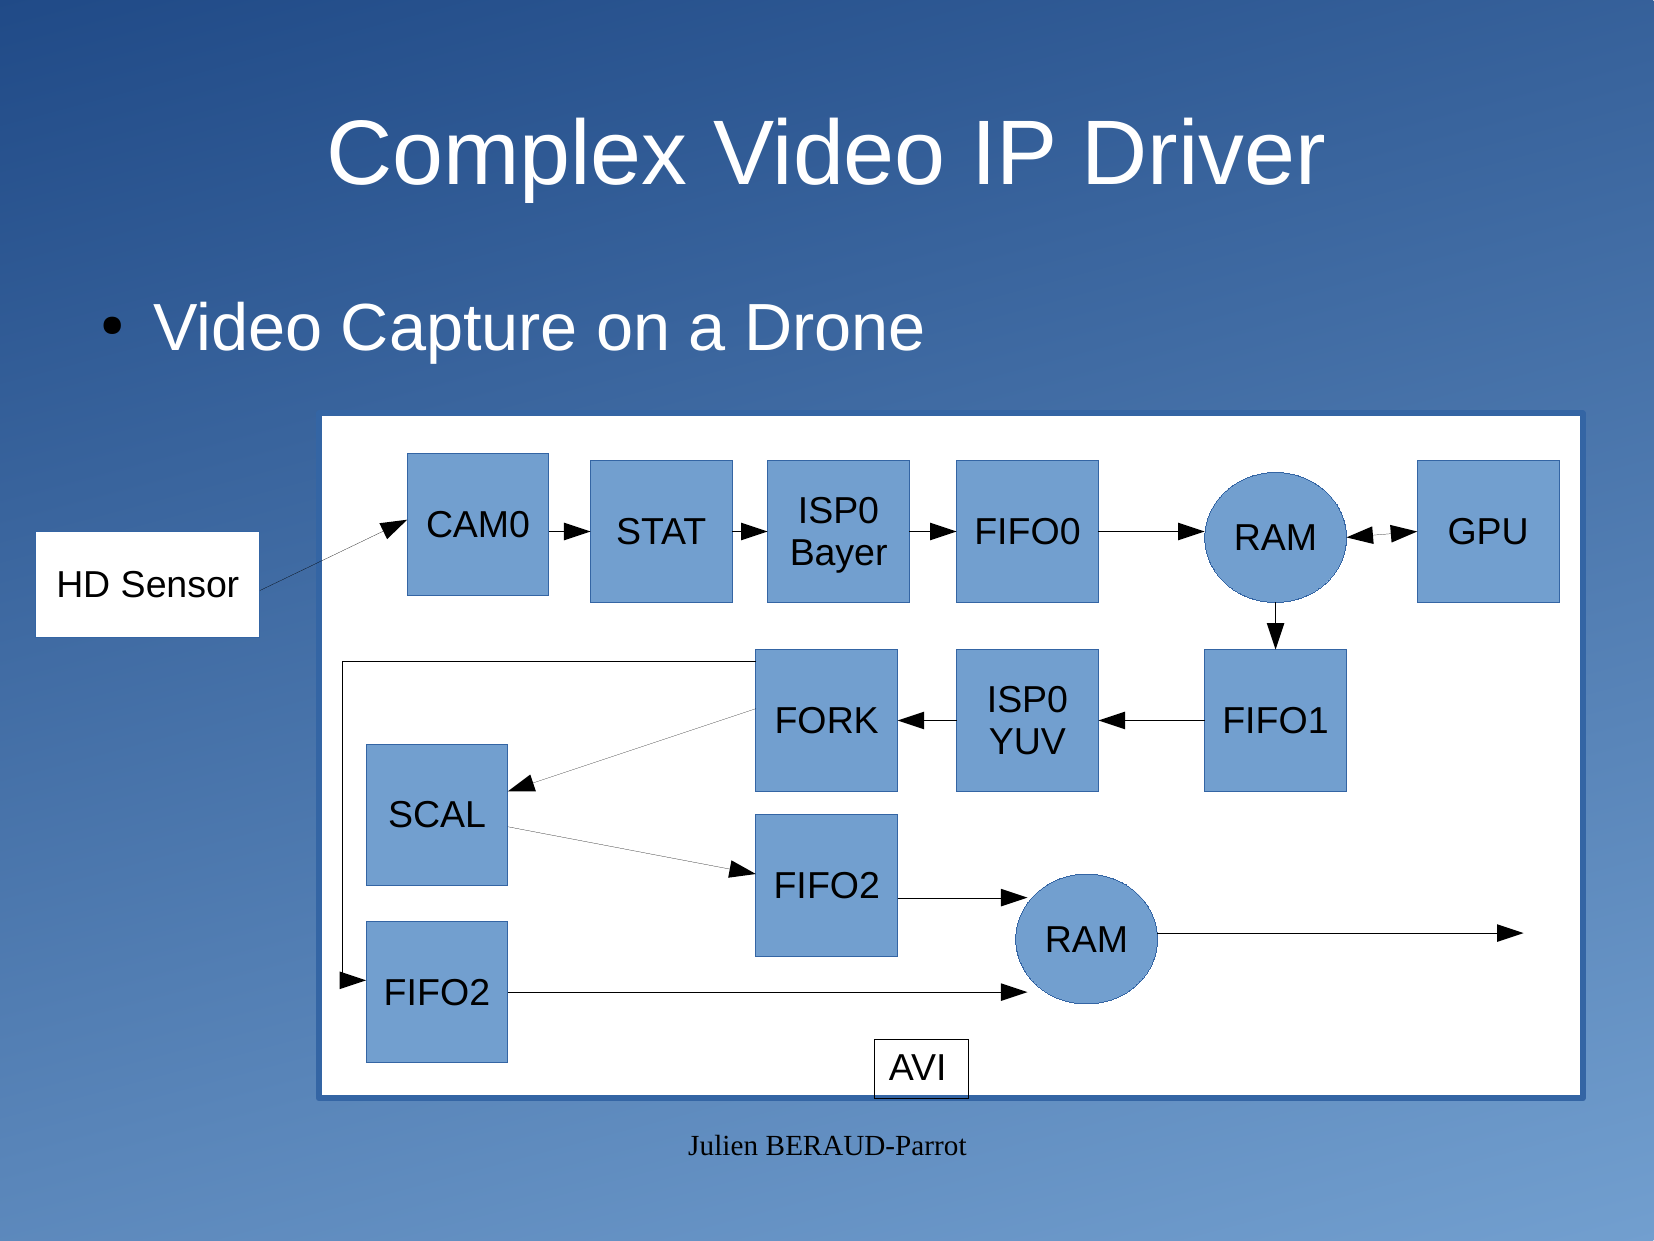

# Complex Video IP Driver
Video Capture on a Drone
CAM0
STAT
ISP0
Bayer
FIFO0
GPU
RAM
HD Sensor
FORK
ISP0
YUV
FIFO1
SCAL
FIFO2
RAM
FIFO2
AVI
Julien BERAUD-Parrot